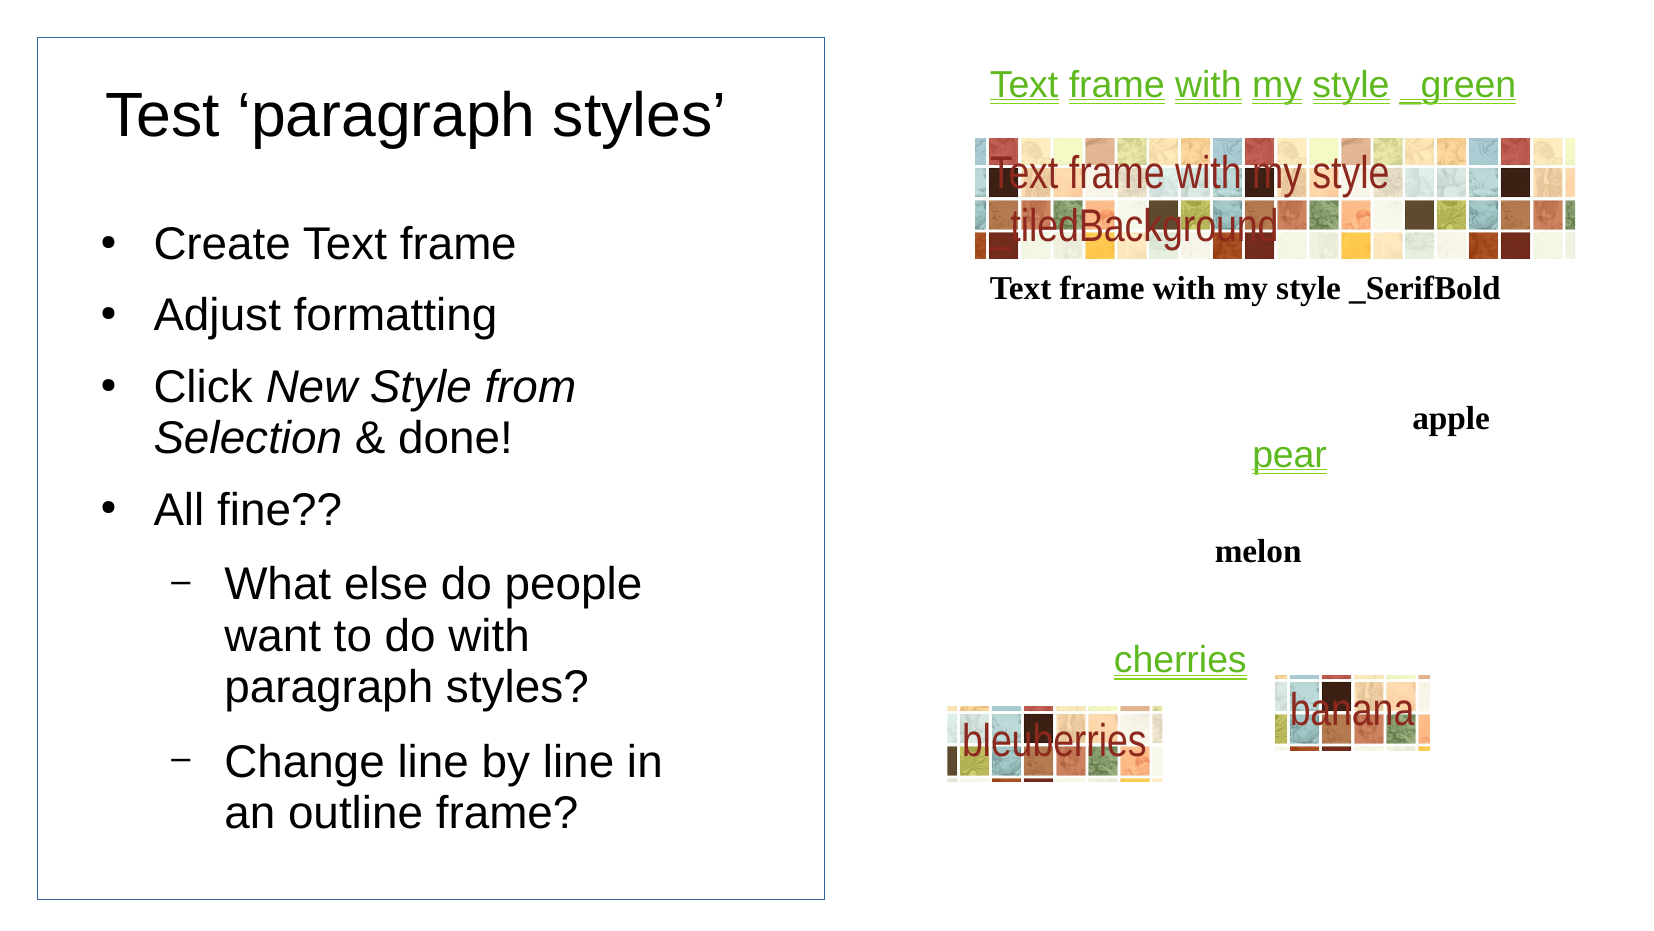

# Test ‘paragraph styles’
Text frame with my style _green
Text frame with my style _tiledBackground
Create Text frame
Adjust formatting
Click New Style from Selection & done!
All fine??
What else do people want to do with paragraph styles?
Change line by line in an outline frame?
Text frame with my style _SerifBold
apple
pear
melon
cherries
banana
bleuberries